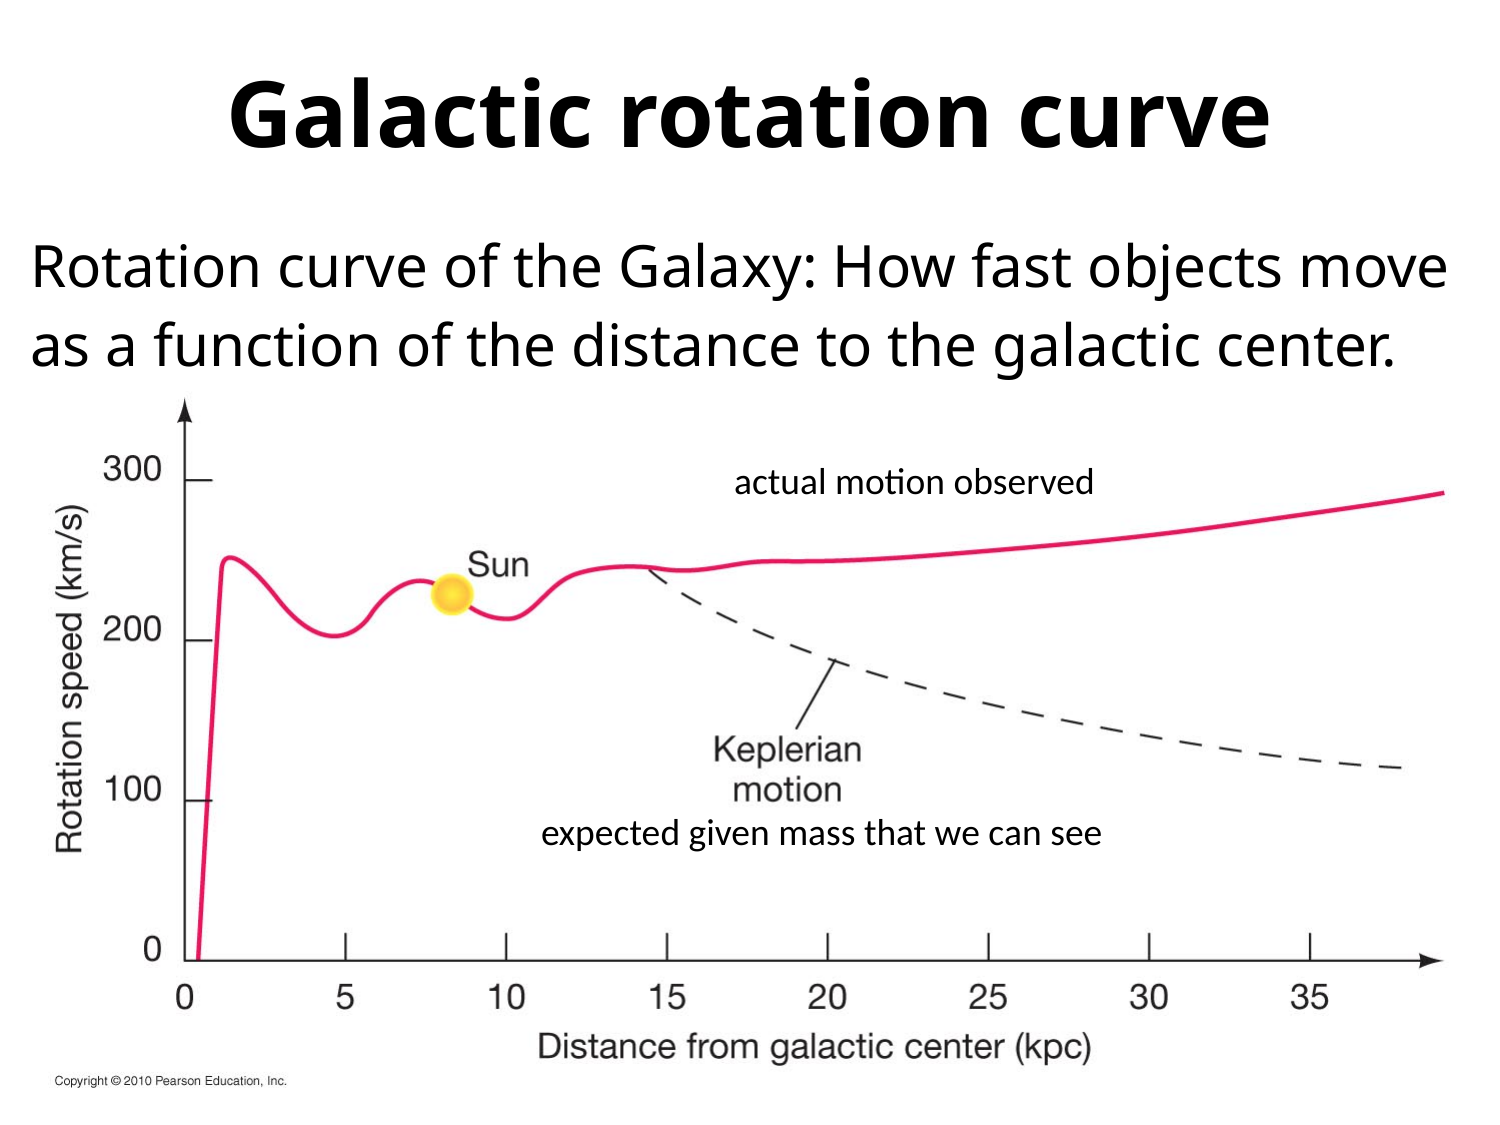

# Galactic rotation curve
Rotation curve of the Galaxy: How fast objects move as a function of the distance to the galactic center.
actual motion observed
expected given mass that we can see